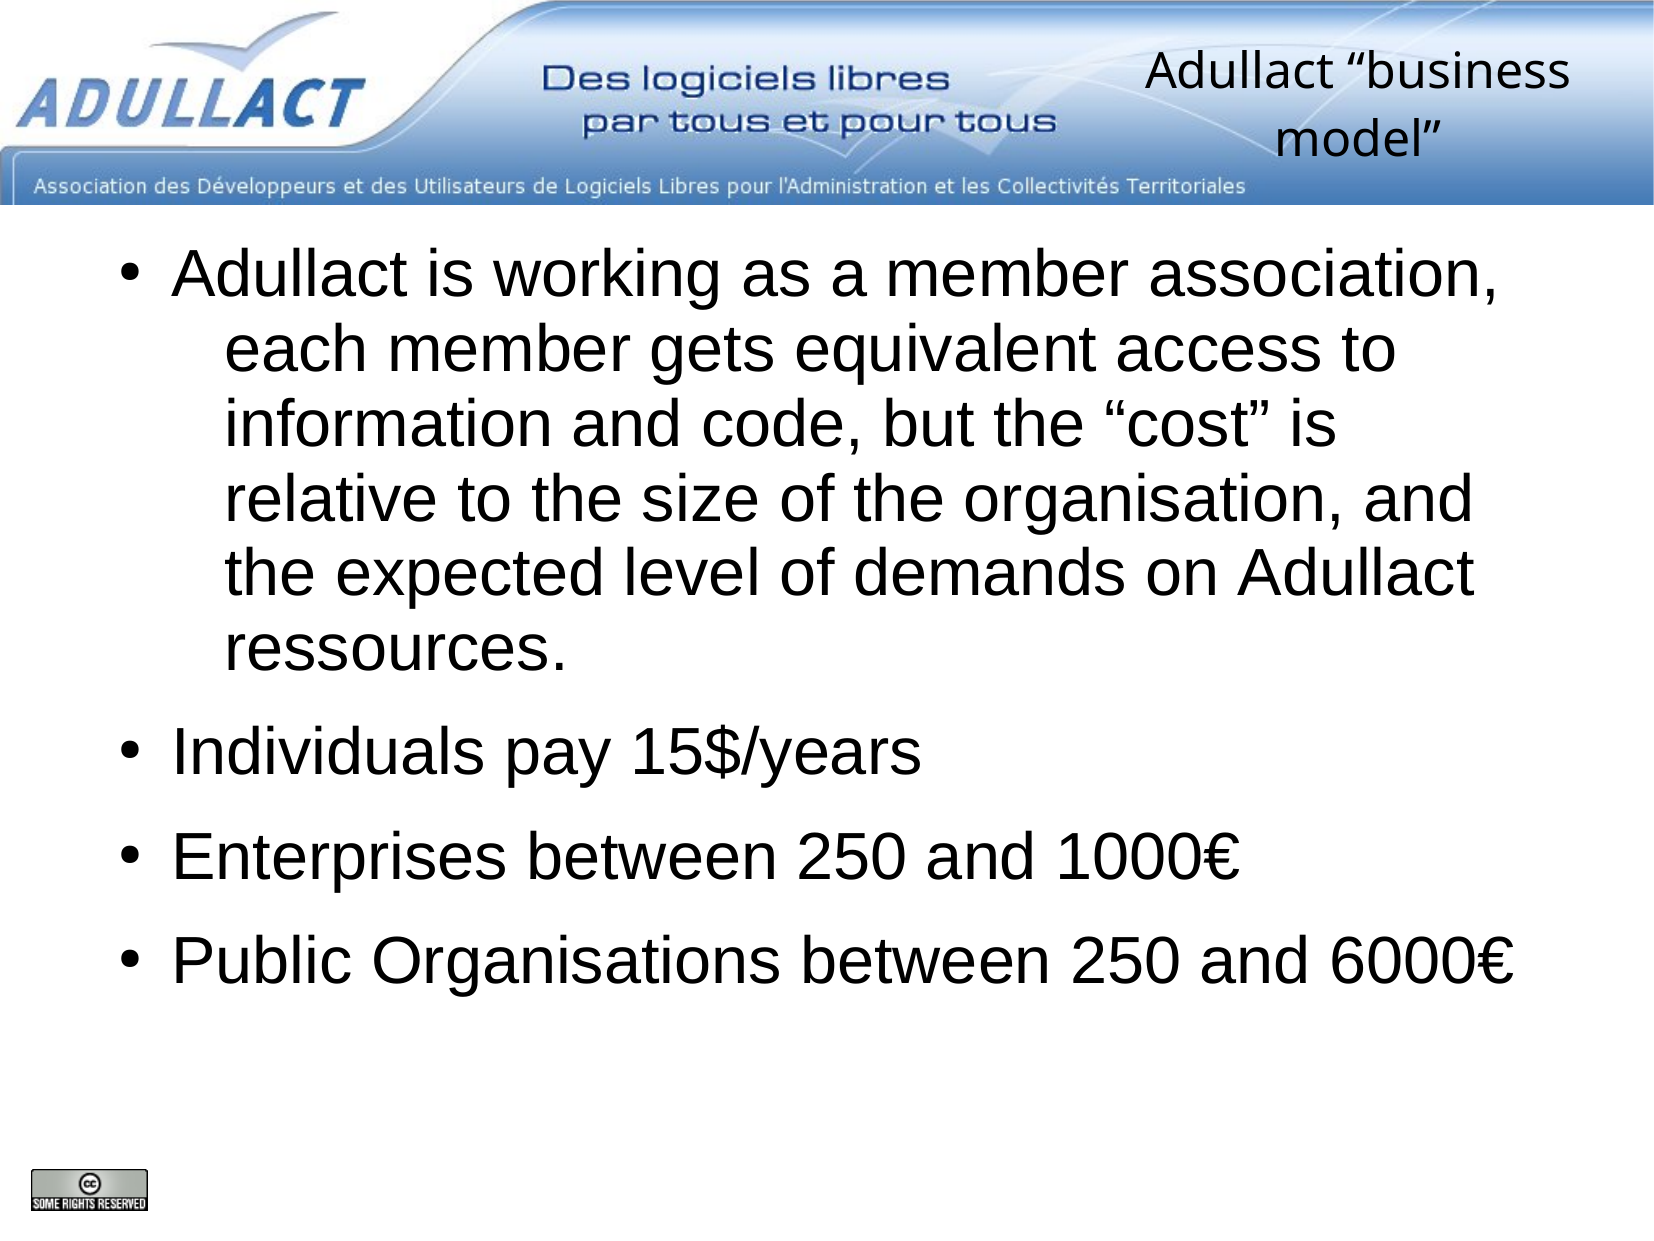

# Adullact “business model”
Adullact is working as a member association, each member gets equivalent access to information and code, but the “cost” is relative to the size of the organisation, and the expected level of demands on Adullact ressources.
Individuals pay 15$/years
Enterprises between 250 and 1000€
Public Organisations between 250 and 6000€